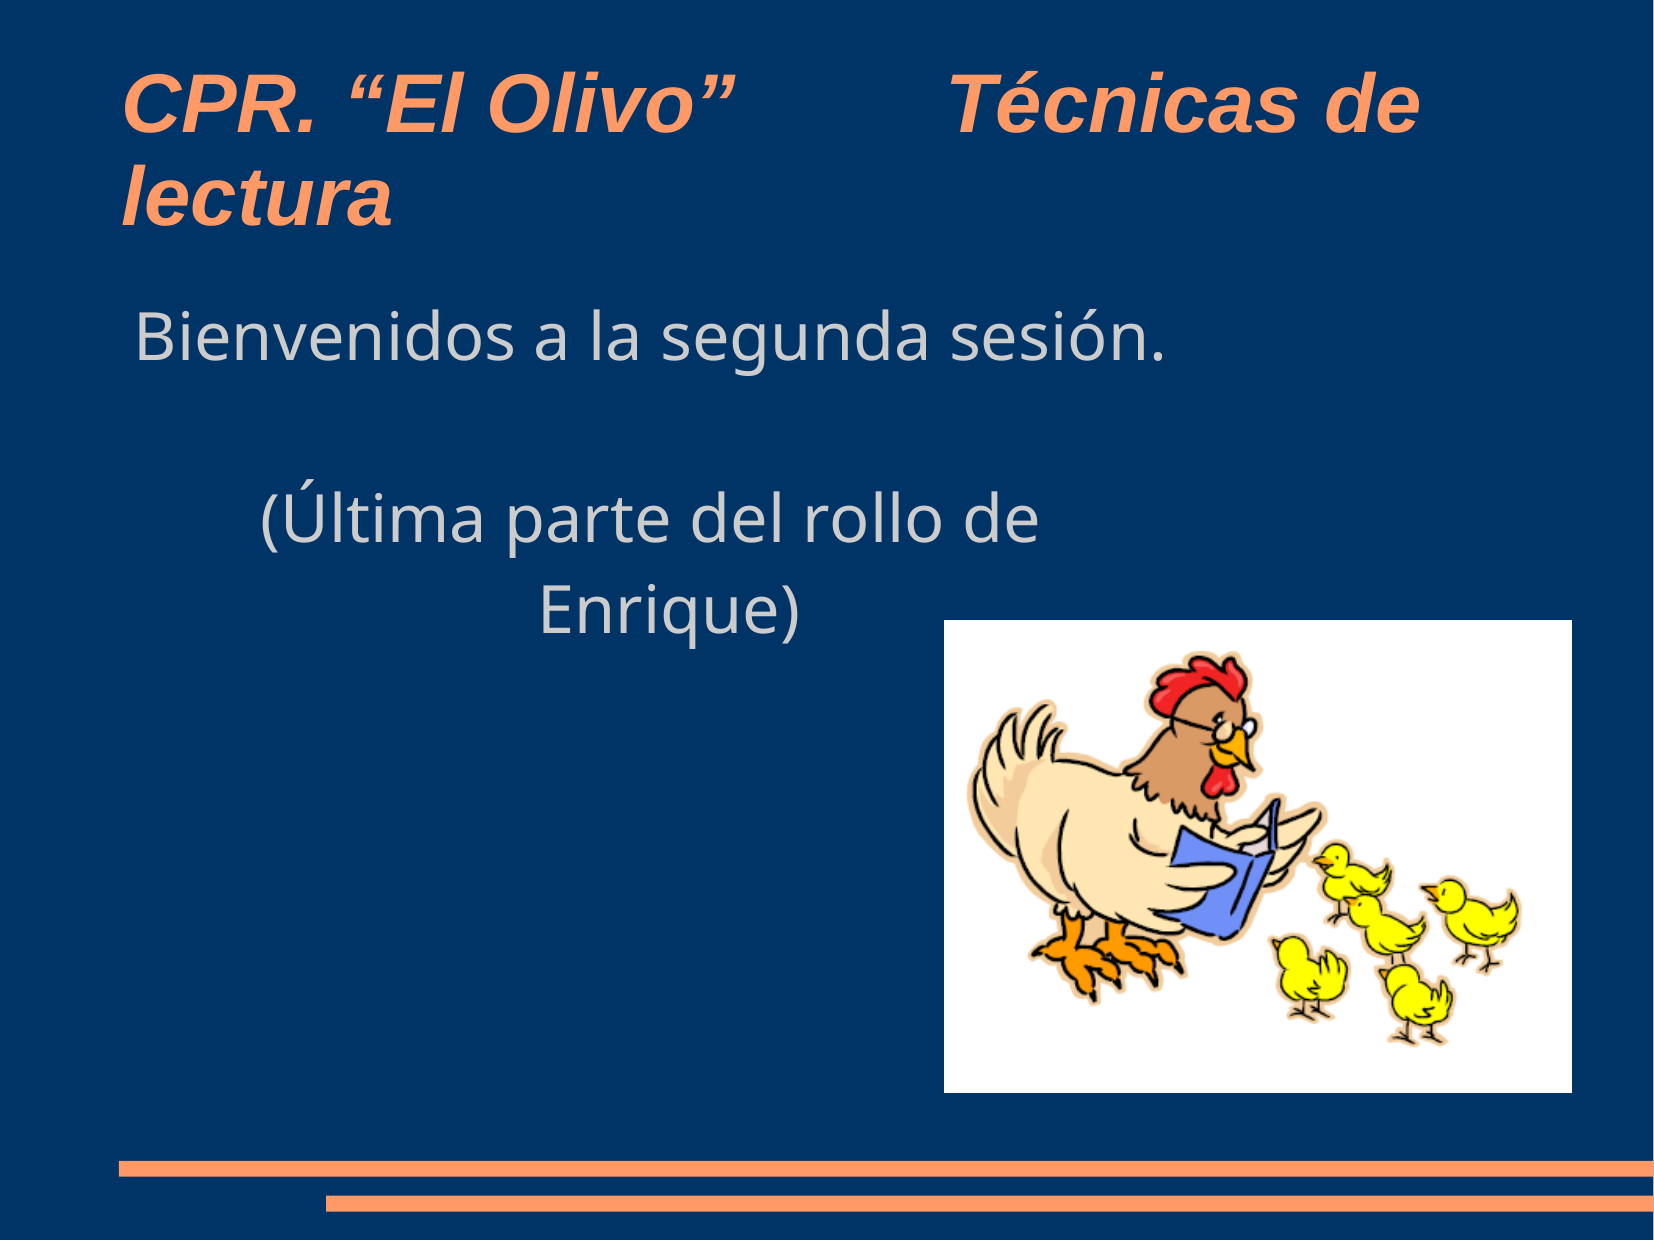

# CPR. “El Olivo” Técnicas de lectura
Bienvenidos a la segunda sesión.
(Última parte del rollo de Enrique)